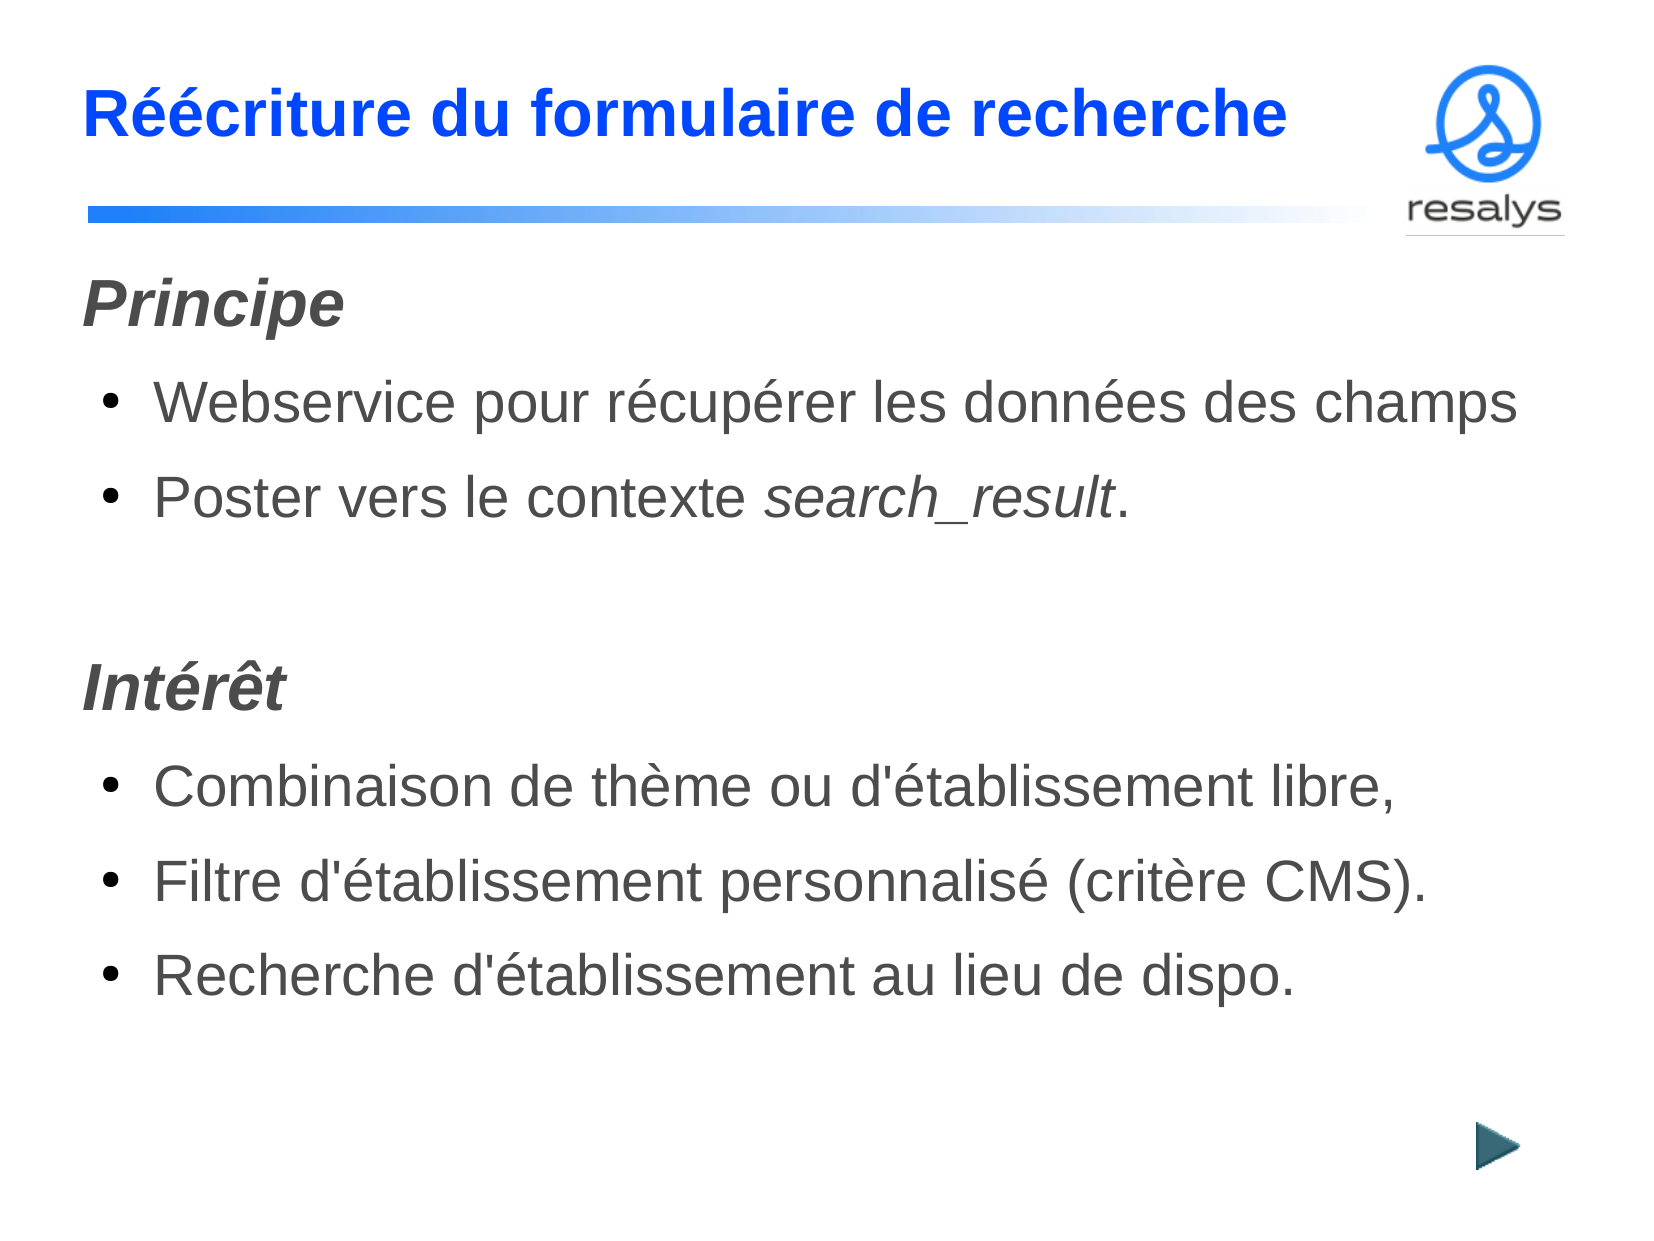

# Réécriture du formulaire de recherche
Principe
Webservice pour récupérer les données des champs
Poster vers le contexte search_result.
Intérêt
Combinaison de thème ou d'établissement libre,
Filtre d'établissement personnalisé (critère CMS).
Recherche d'établissement au lieu de dispo.